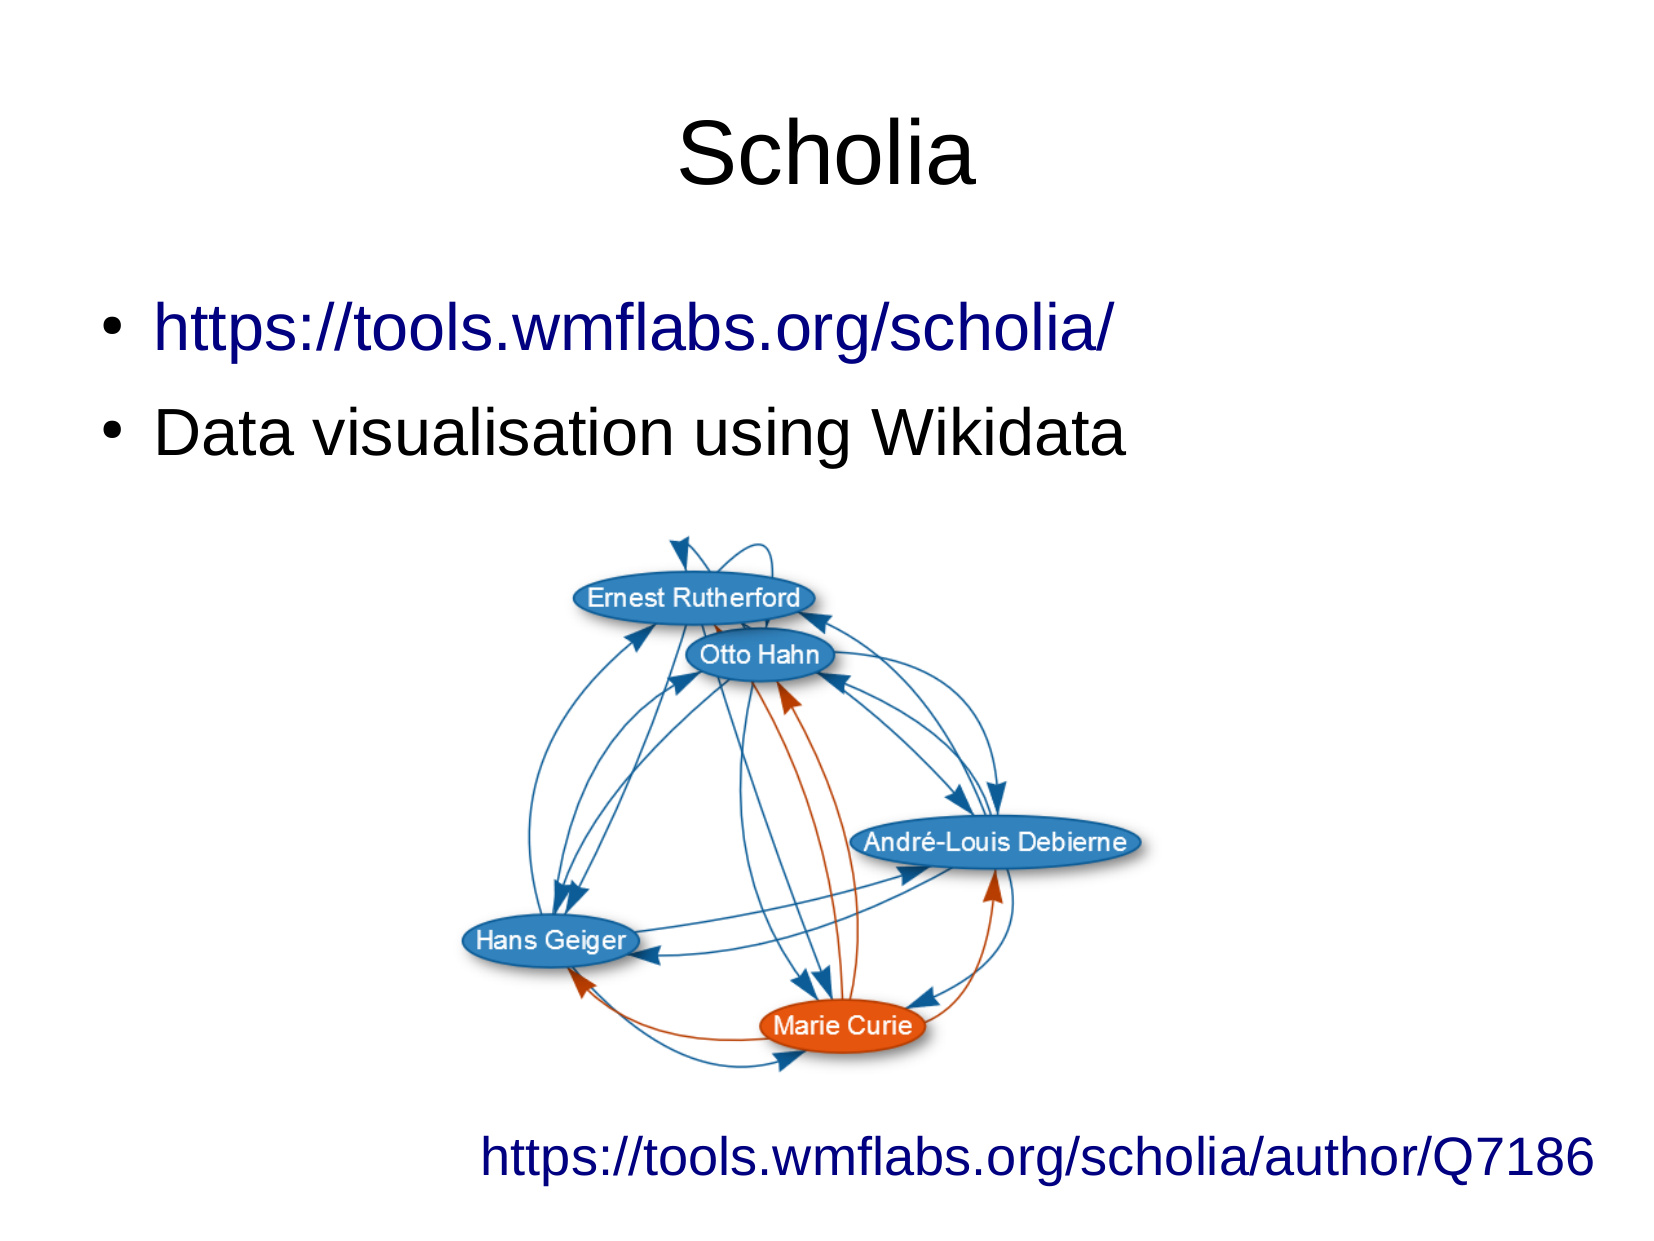

# Scholia
https://tools.wmflabs.org/scholia/
Data visualisation using Wikidata
https://tools.wmflabs.org/scholia/author/Q7186